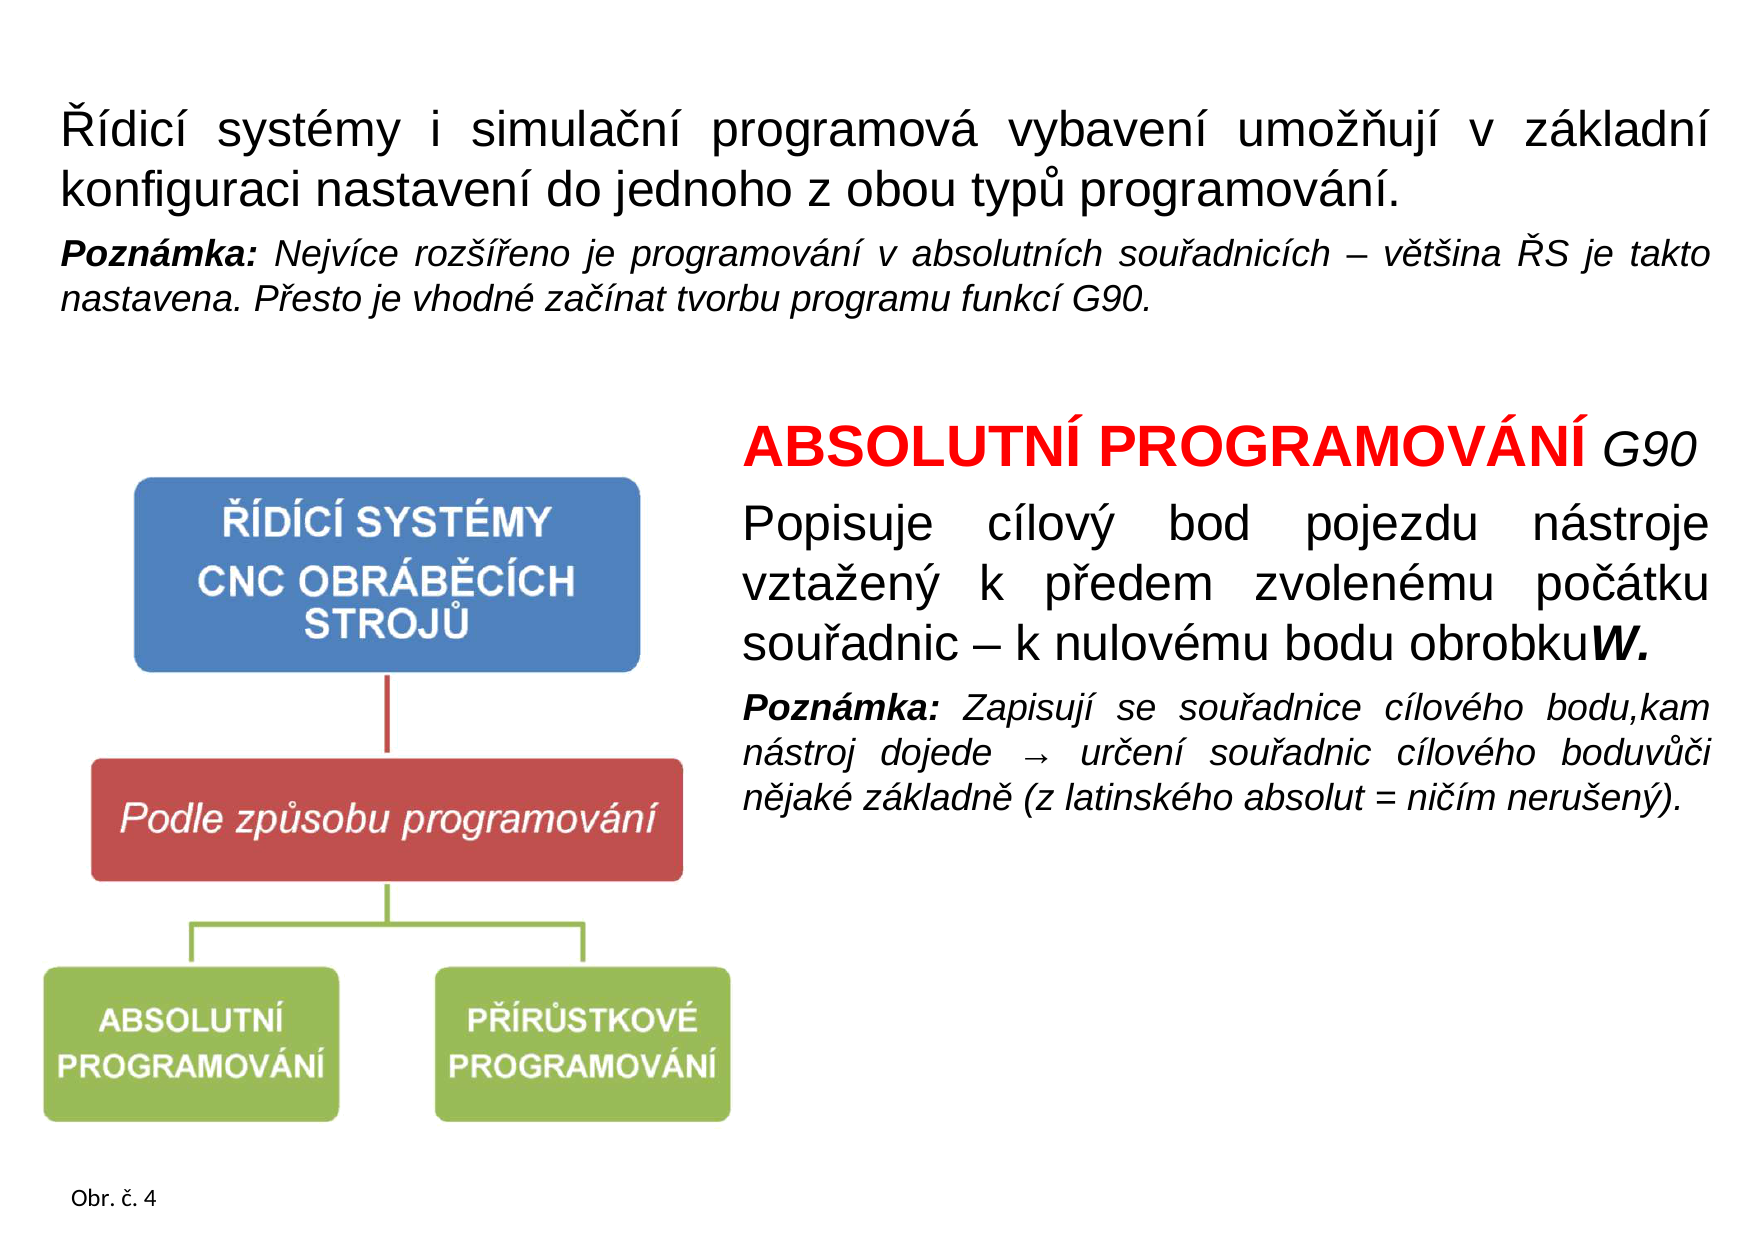

Řídicí systémy i simulační programová vybavení umožňují v základní konfiguraci nastavení do jednoho z obou typů programování.
Poznámka: Nejvíce rozšířeno je programování v absolutních souřadnicích – většina ŘS je takto nastavena. Přesto je vhodné začínat tvorbu programu funkcí G90.
ABSOLUTNÍ PROGRAMOVÁNÍ G90
Popisuje cílový bod pojezdu nástroje vztažený k předem zvolenému počátku souřadnic – k nulovému bodu obrobku W.
Poznámka: Zapisují se souřadnice cílového bodu, kam nástroj dojede → určení souřadnic cílového bodu vůči nějaké základně (z latinského absolut = ničím nerušený).
Obr. č. 4